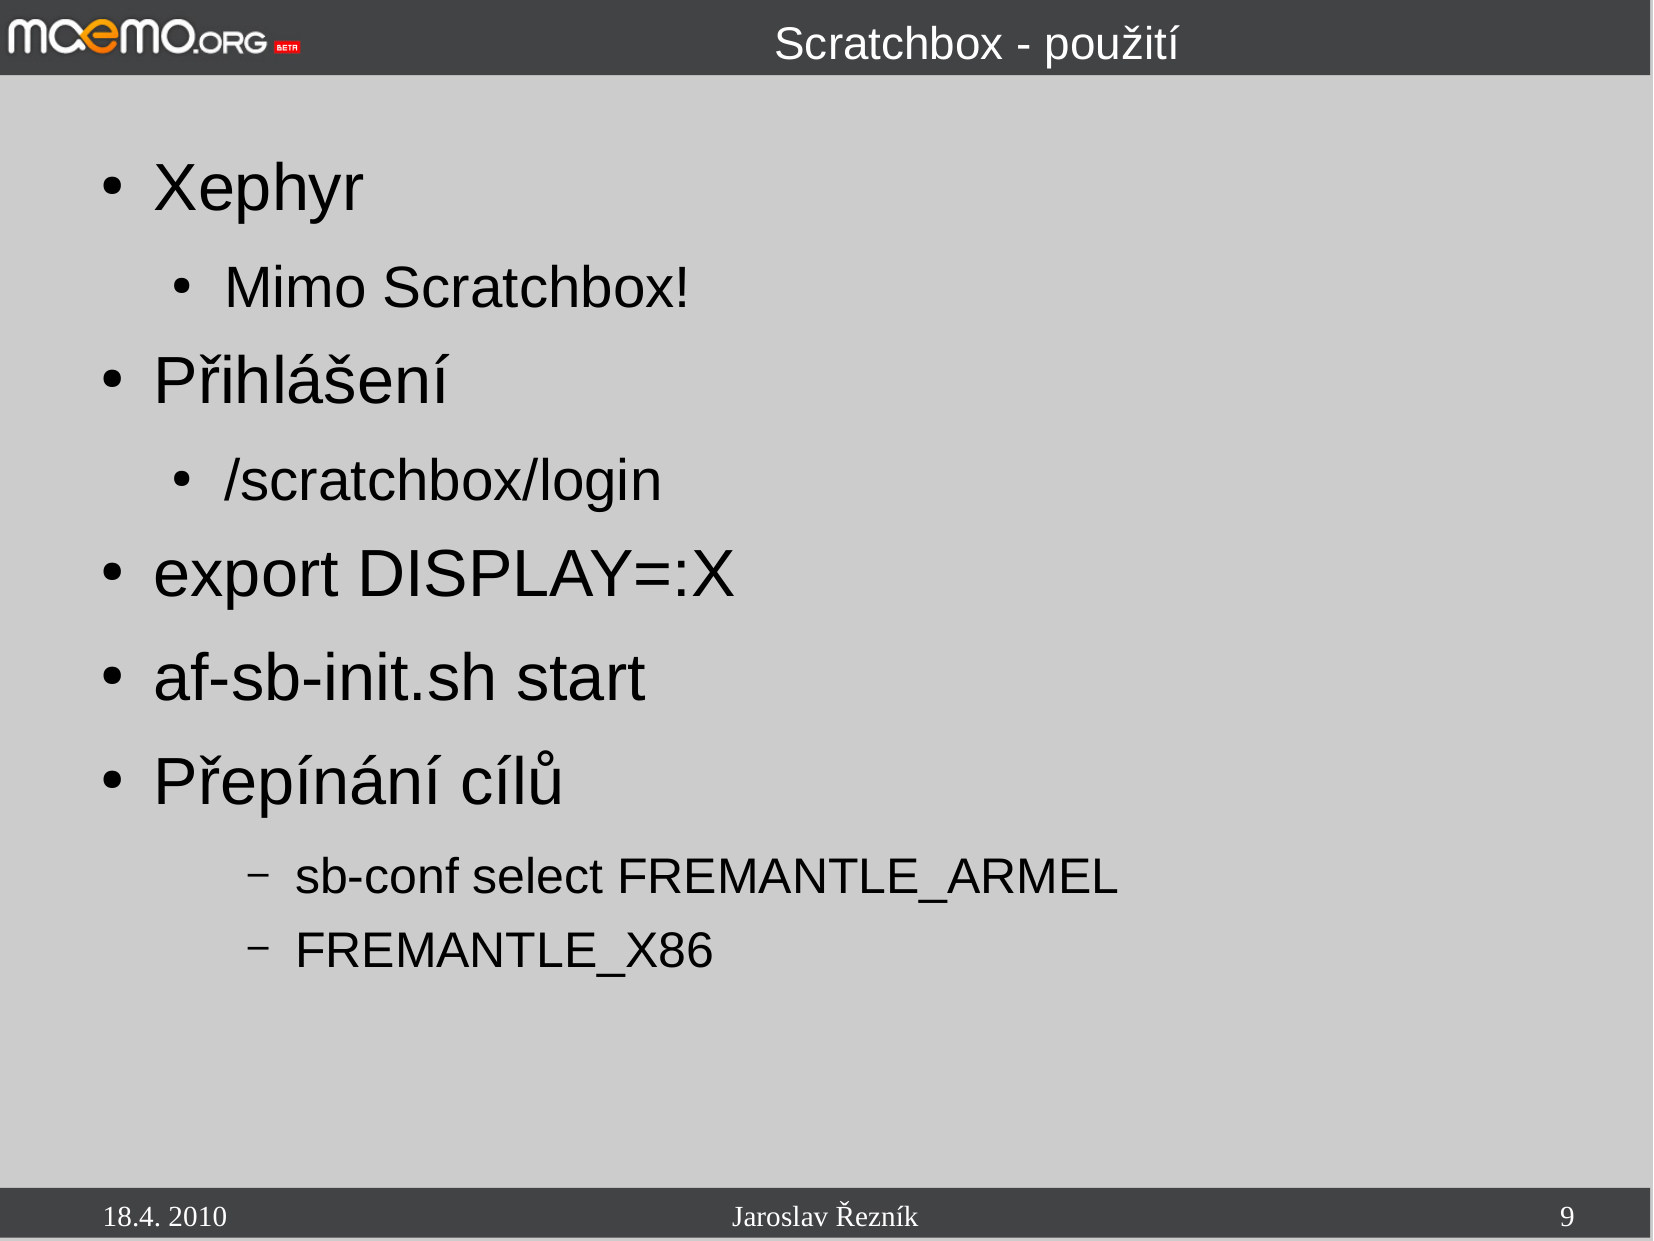

# Scratchbox - použití
Xephyr
Mimo Scratchbox!
Přihlášení
/scratchbox/login
export DISPLAY=:X
af-sb-init.sh start
Přepínání cílů
sb-conf select FREMANTLE_ARMEL
FREMANTLE_X86
18.4. 2010
Jaroslav Řezník
9